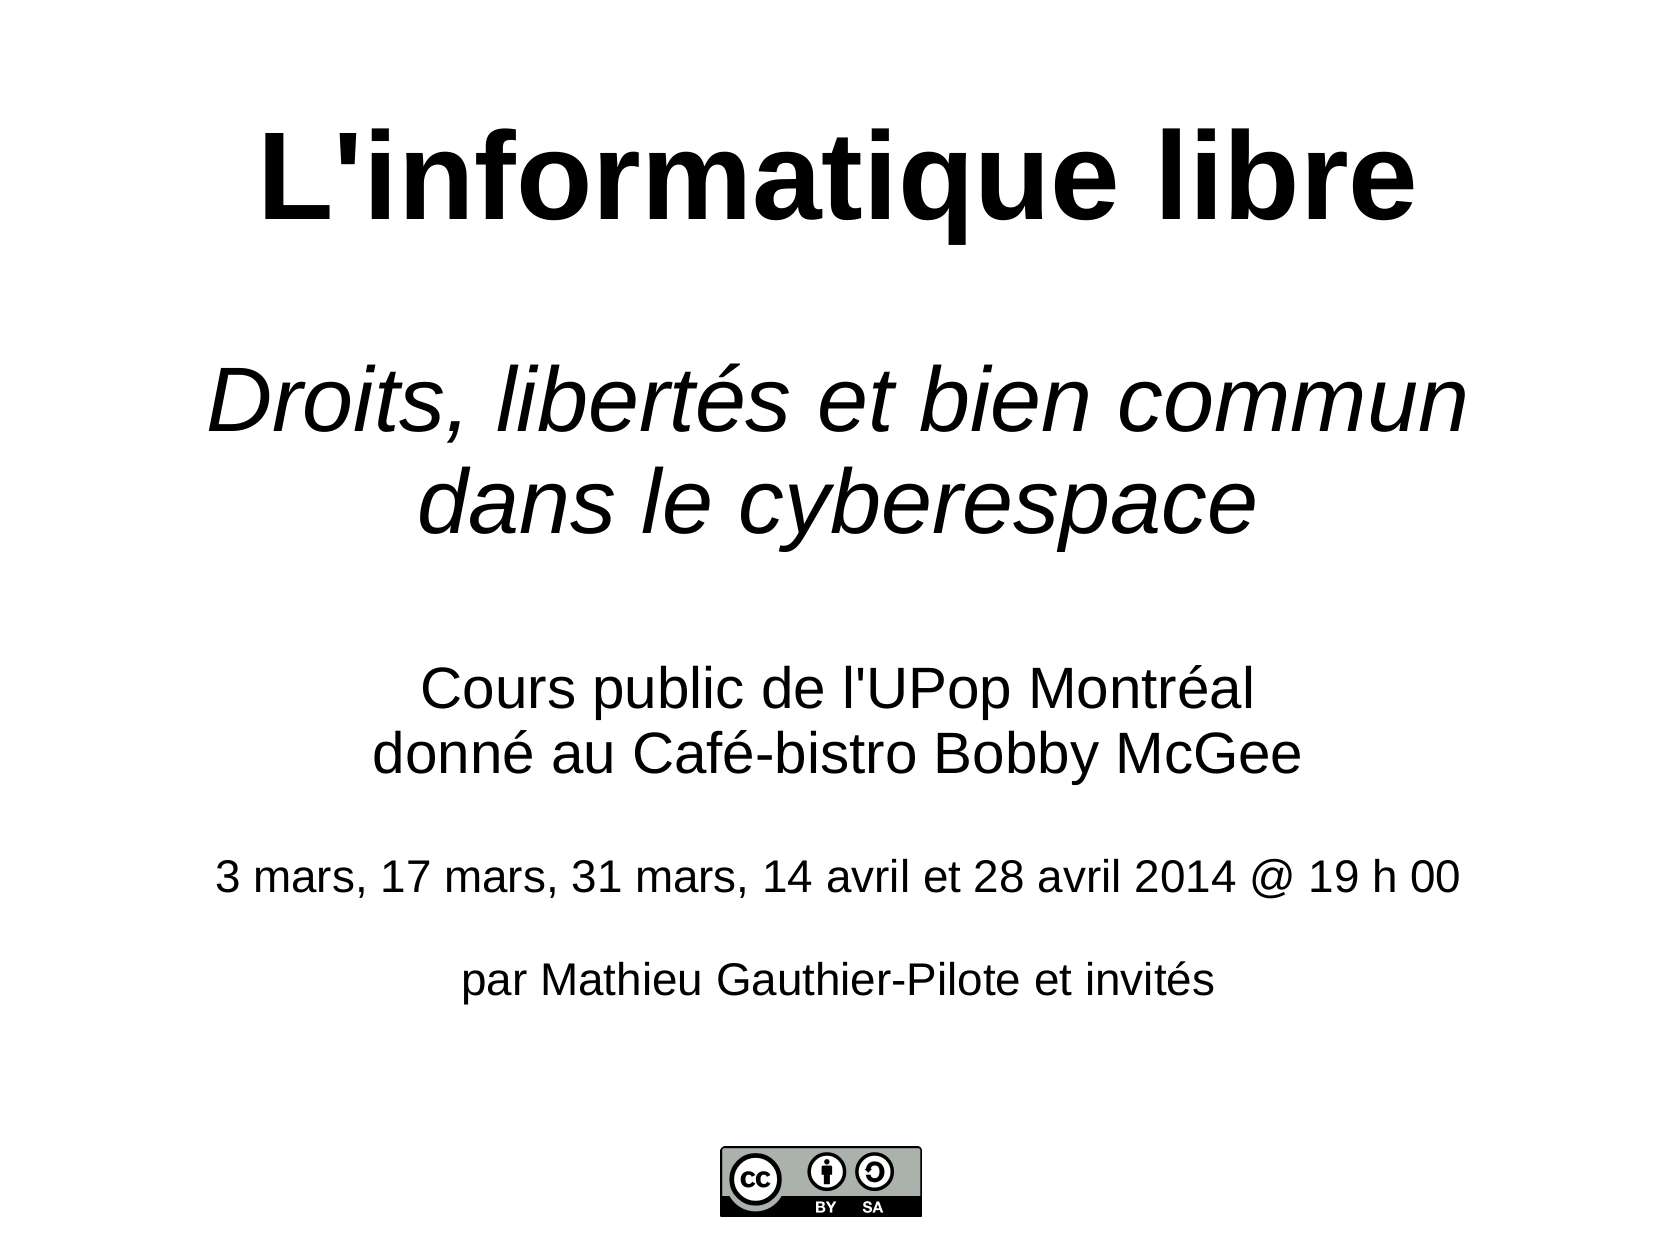

# L'informatique libre Droits, libertés et bien commun dans le cyberespace Cours public de l'UPop Montréal donné au Café-bistro Bobby McGee 3 mars, 17 mars, 31 mars, 14 avril et 28 avril 2014 @ 19 h 00 par Mathieu Gauthier-Pilote et invités